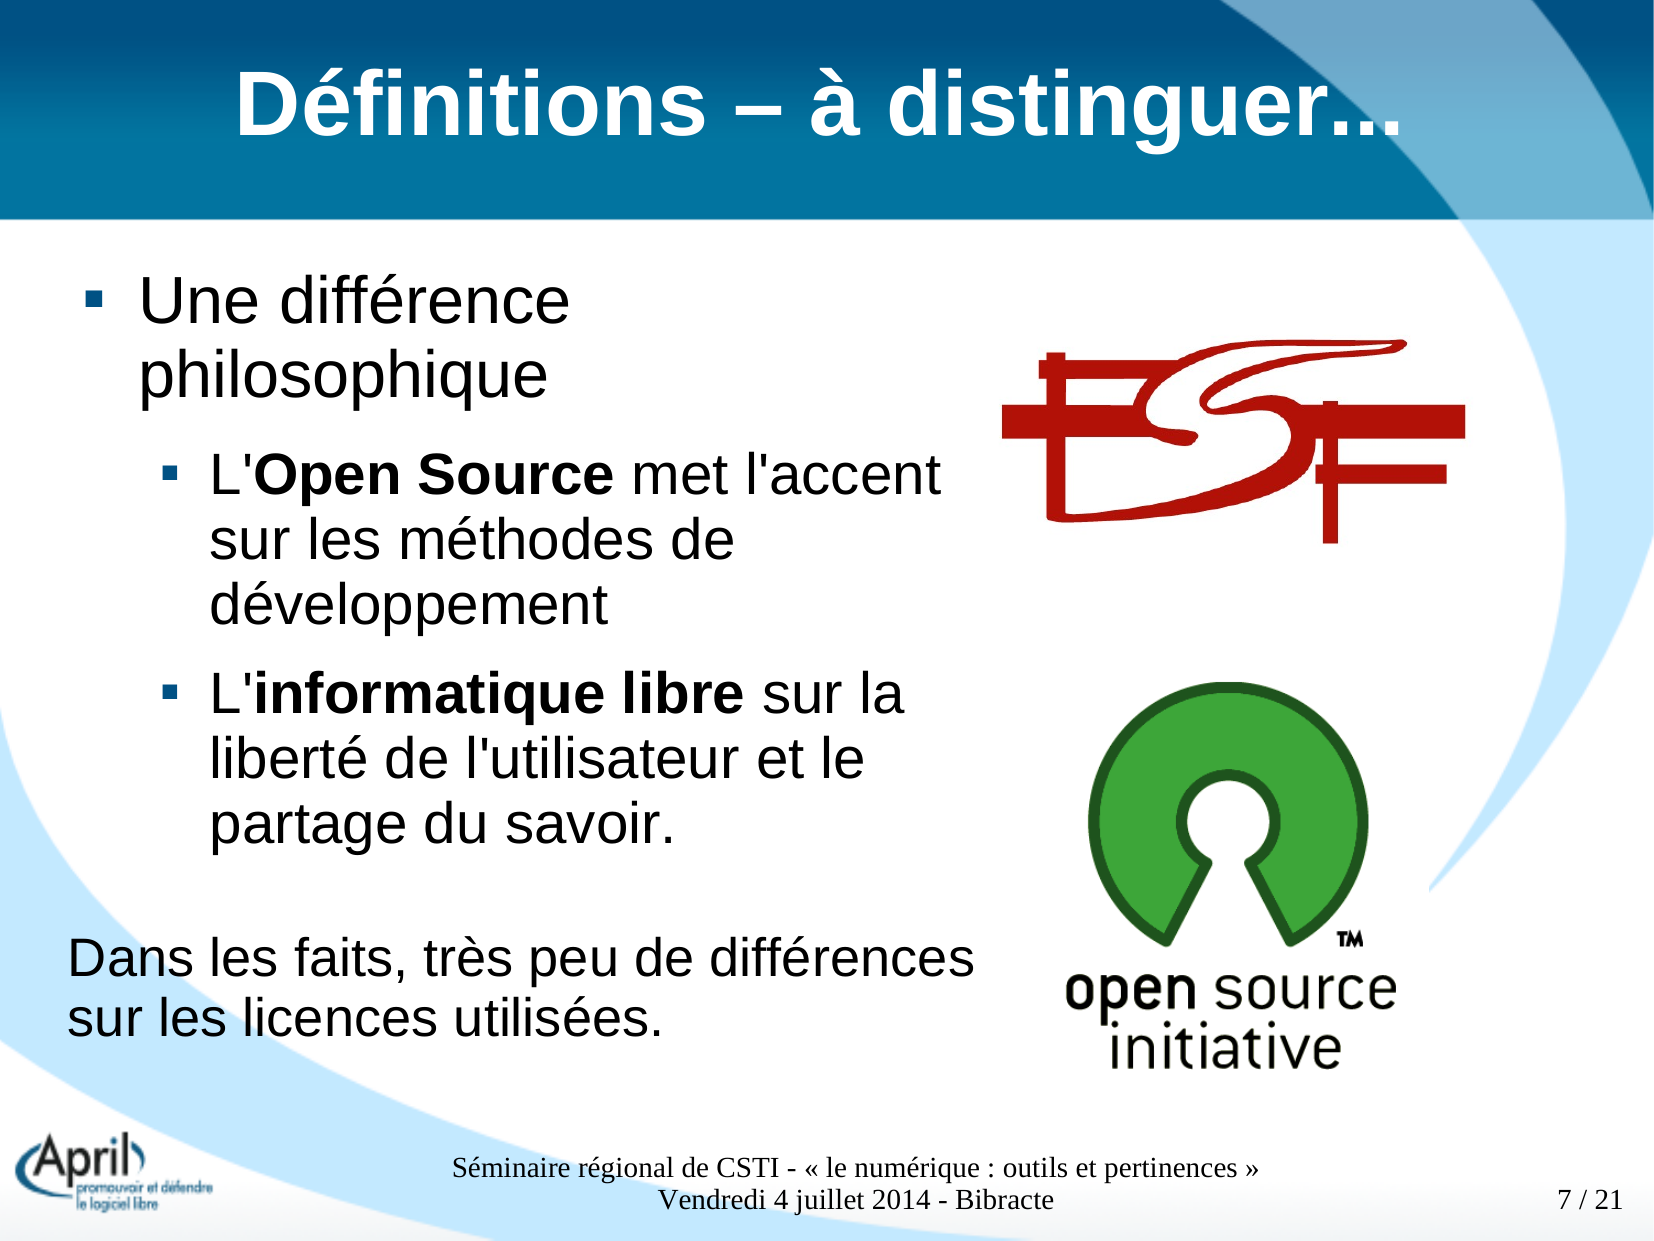

# Définitions – à distinguer...
Une différence philosophique
L'Open Source met l'accent sur les méthodes de développement
L'informatique libre sur la liberté de l'utilisateur et le partage du savoir.
Dans les faits, très peu de différences sur les licences utilisées.
L'informatique libre
7